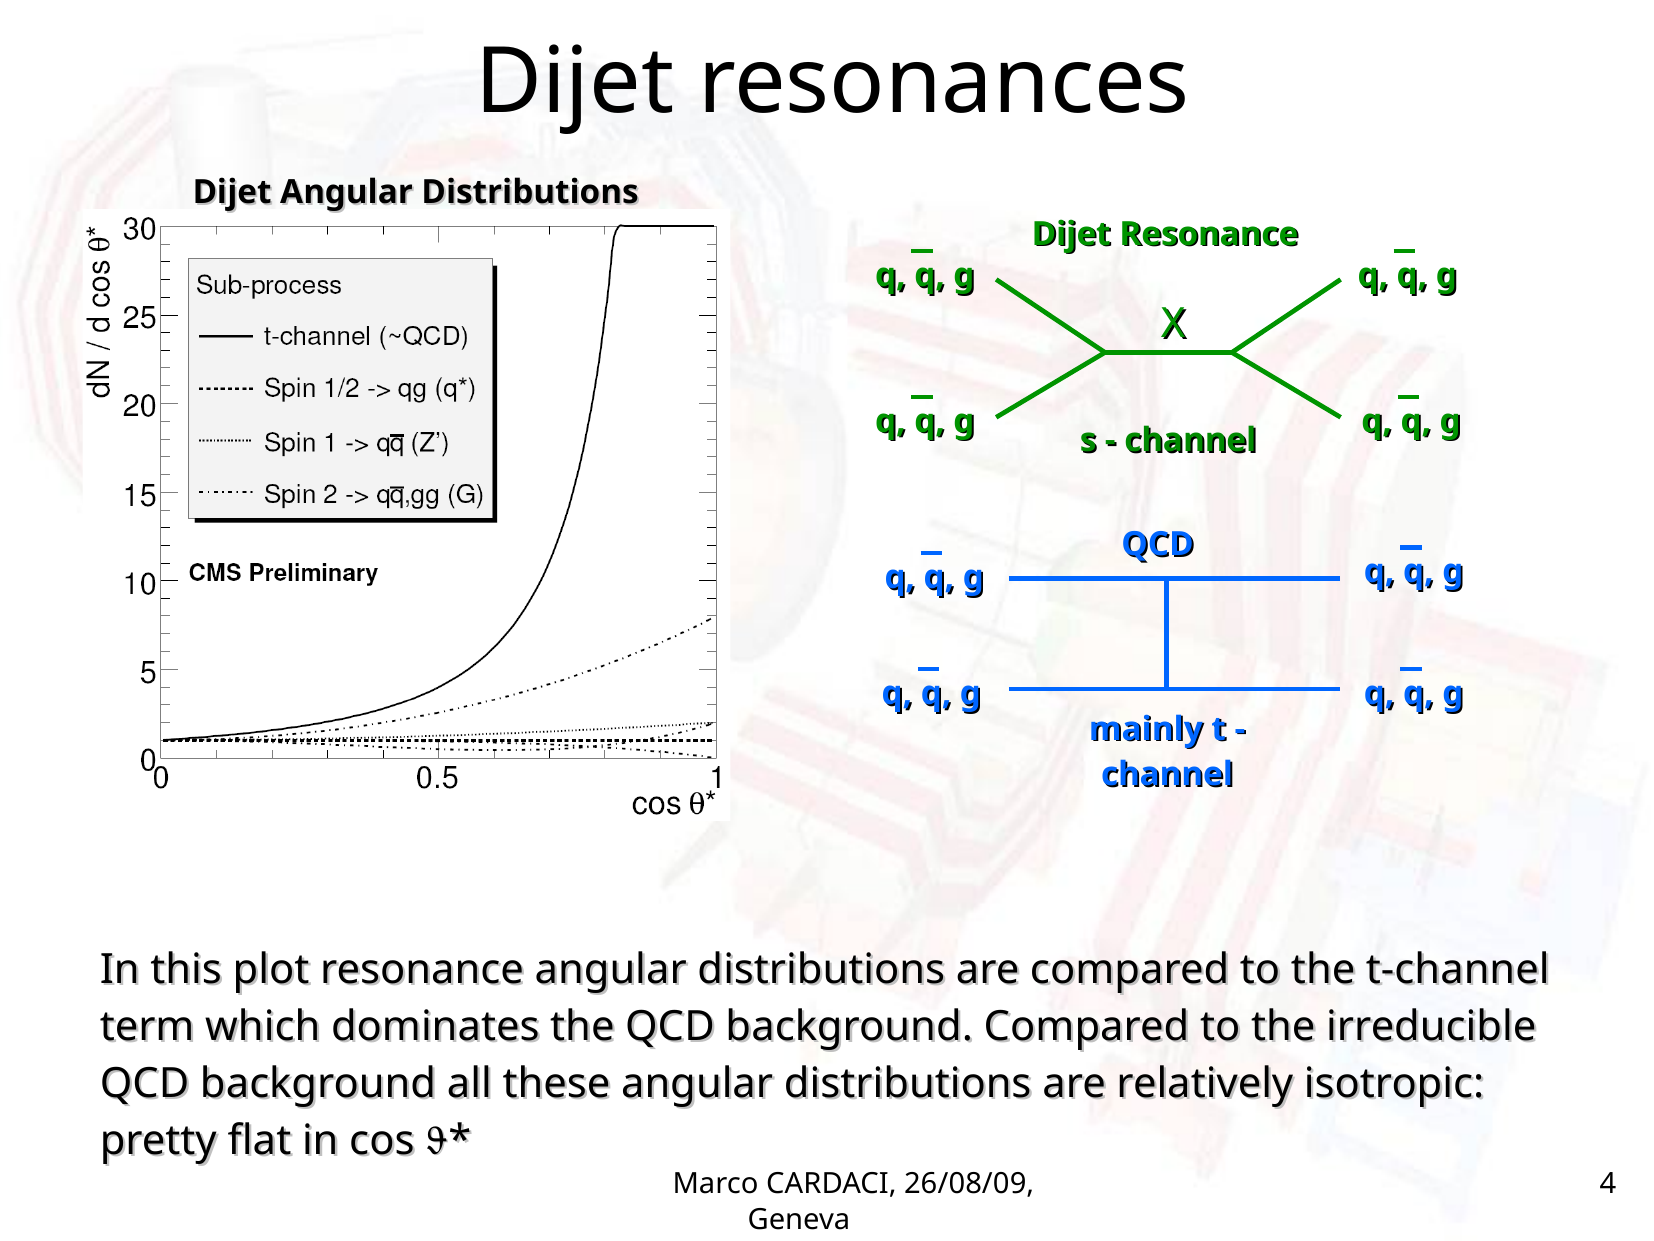

# Dijet resonances
Dijet Angular Distributions
Dijet Resonance
q, q, g
q, q, g
X
q, q, g
q, q, g
s - channel
QCD
q, q, g
q, q, g
q, q, g
q, q, g
mainly t - channel
In this plot resonance angular distributions are compared to the t-channel term which dominates the QCD background. Compared to the irreducible QCD background all these angular distributions are relatively isotropic: pretty flat in cos *
Marco CARDACI, 26/08/09, Geneva
4